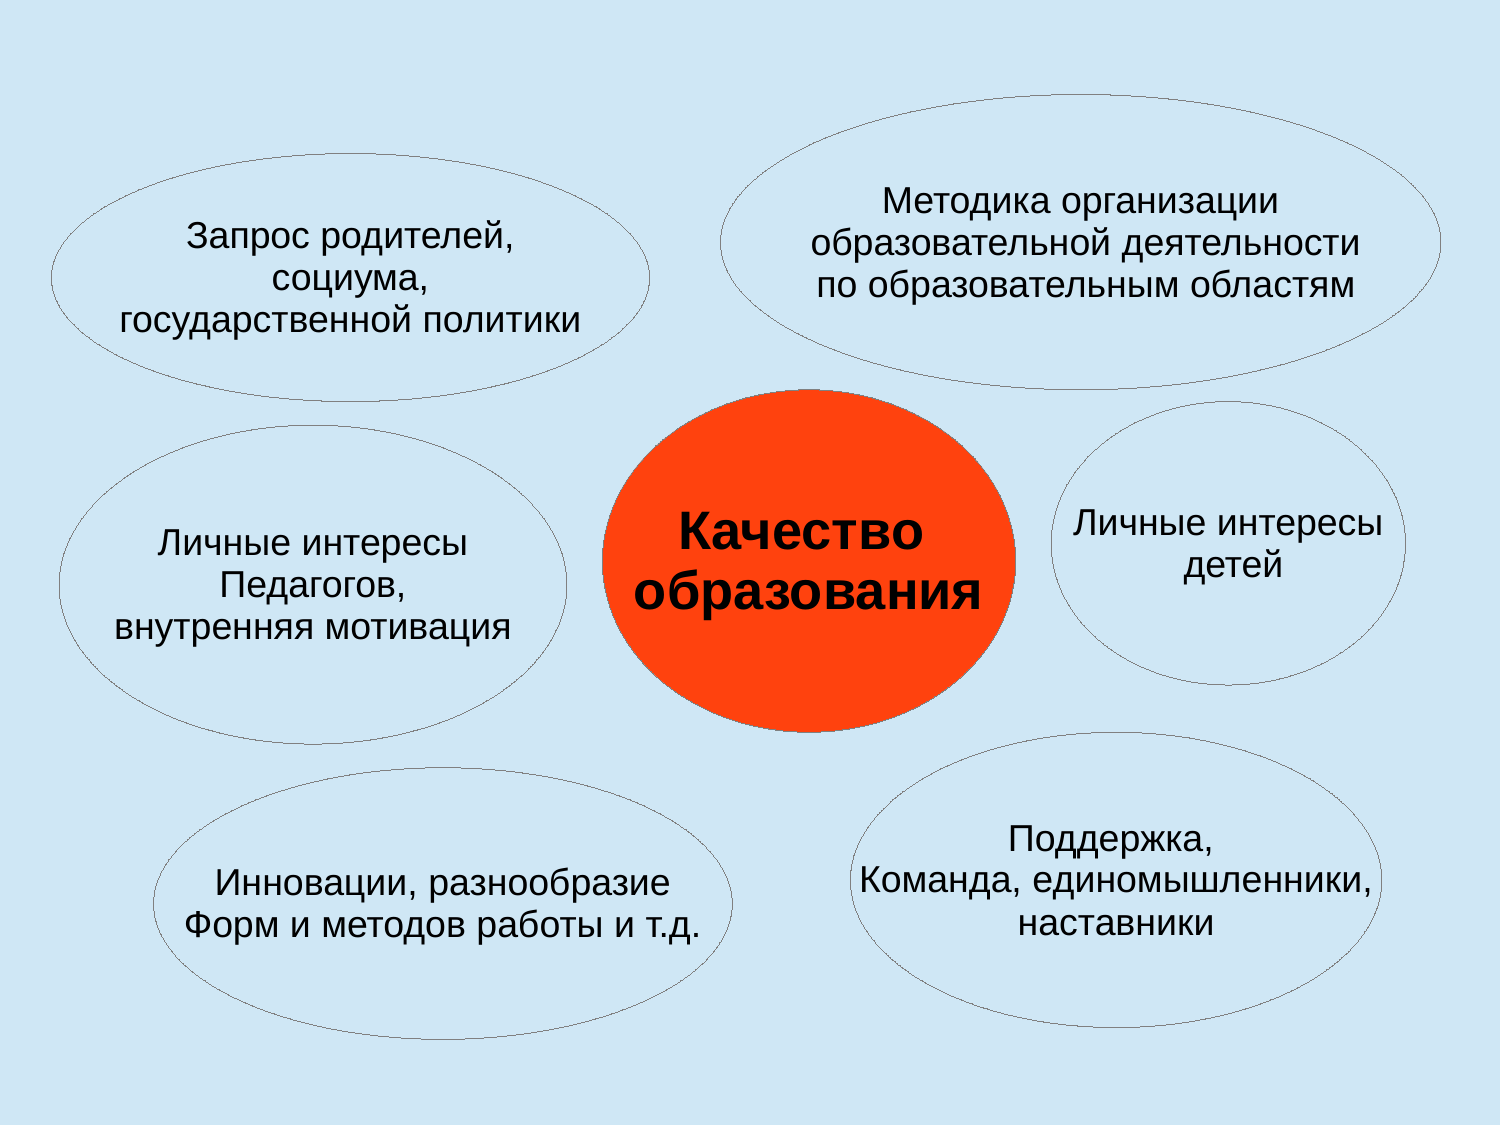

#
Методика организации
 образовательной деятельности
 по образовательным областям
Запрос родителей,
 социума,
государственной политики
Качество
образования
Личные интересы
 детей
Личные интересы
 Педагогов,
внутренняя мотивация
Поддержка,
Команда, единомышленники,
наставники
Инновации, разнообразие
Форм и методов работы и т.д.